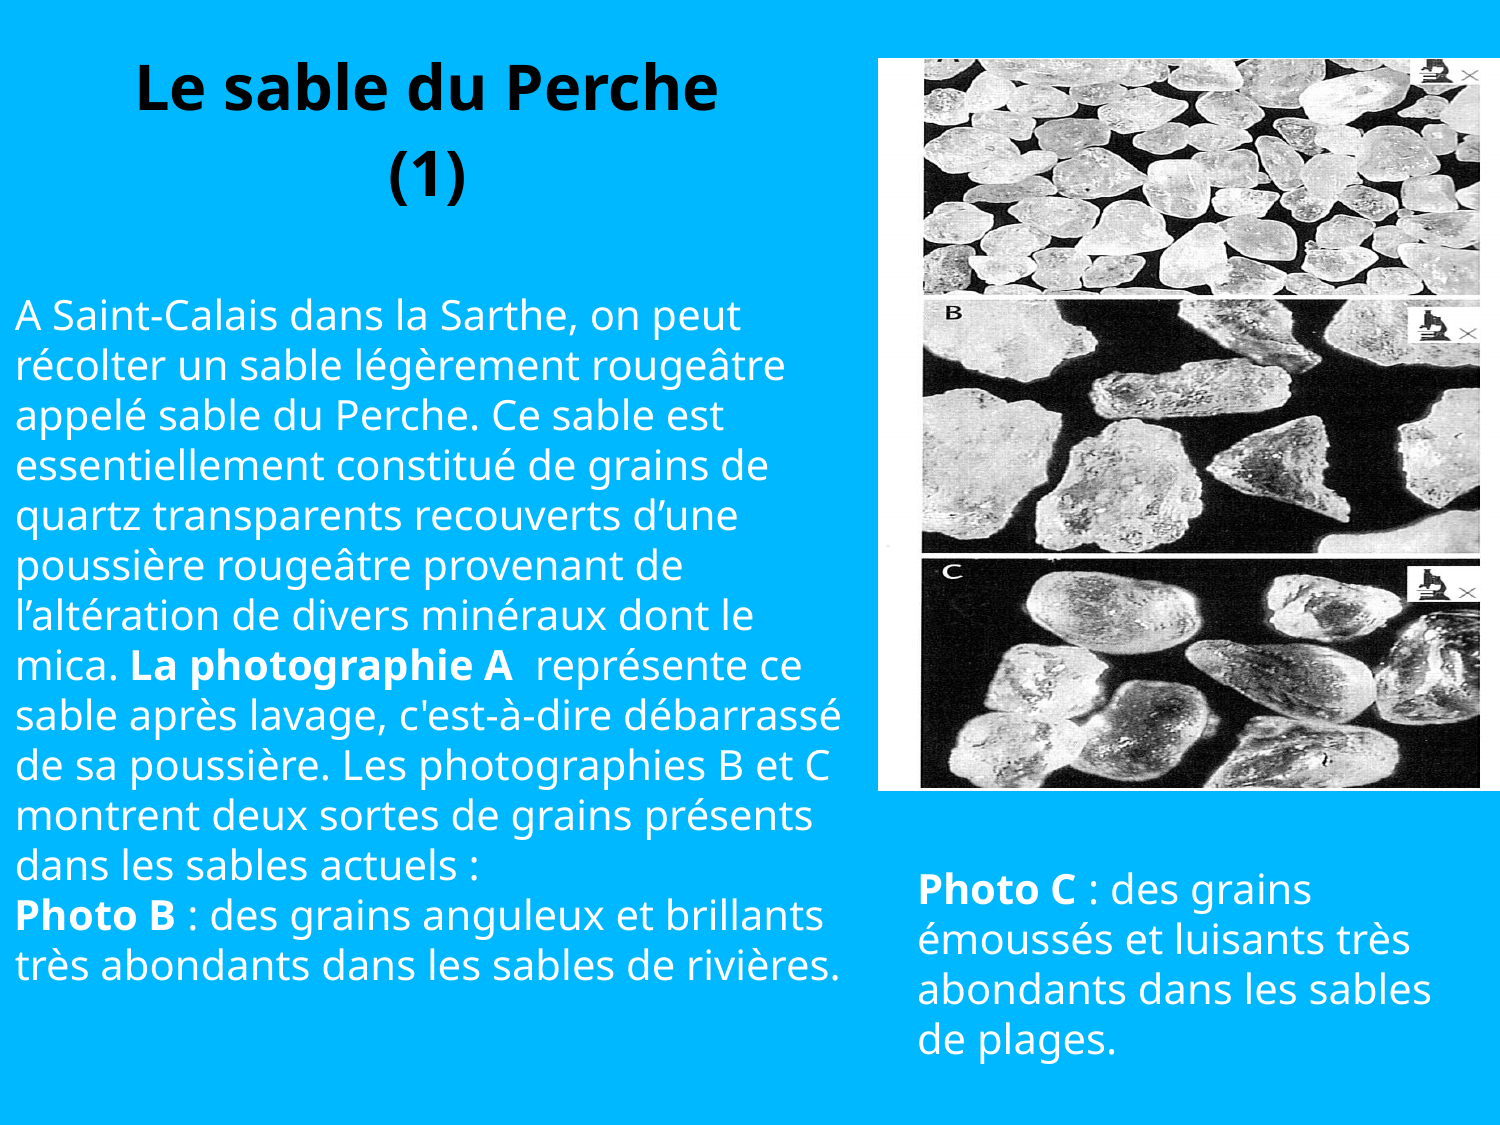

Le sable du Perche (1)
A Saint-Calais dans la Sarthe, on peut récolter un sable légèrement rougeâtre appelé sable du Perche. Ce sable est essentiellement constitué de grains de quartz transparents recouverts d’une poussière rougeâtre provenant de l’altération de divers minéraux dont le mica. La photographie A représente ce sable après lavage, c'est-à-dire débarrassé de sa poussière. Les photographies B et C montrent deux sortes de grains présents dans les sables actuels :
Photo B : des grains anguleux et brillants très abondants dans les sables de rivières.
Photo C : des grains émoussés et luisants très abondants dans les sables de plages.